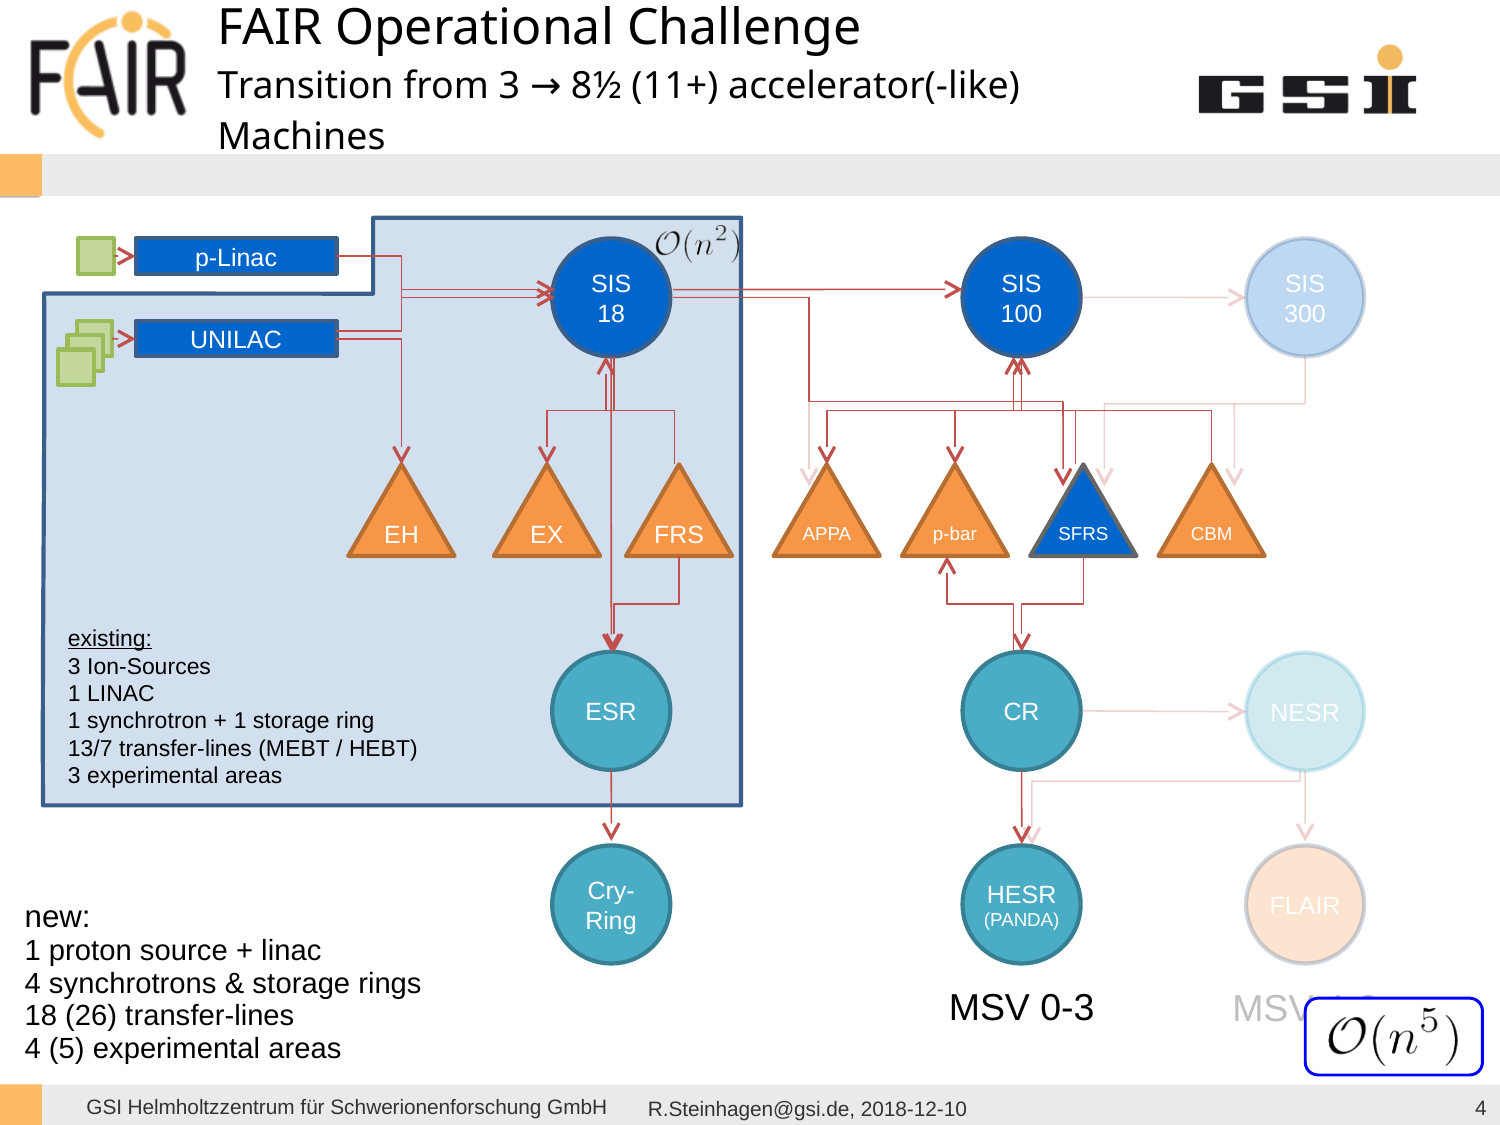

# FAIR Operational Challenge Transition from 3 → 8½ (11+) accelerator(-like) Machines
p-Linac
SIS 18
SIS100
SIS 300
UNILAC
EH
EX
FRS
APPA
p-bar
SFRS
CBM
existing:
3 Ion-Sources
1 LINAC
1 synchrotron + 1 storage ring
13/7 transfer-lines (MEBT / HEBT)
3 experimental areas
ESR
CR
NESR
Cry-
Ring
HESR
(PANDA)
FLAIR
new:
1 proton source + linac
4 synchrotrons & storage rings
18 (26) transfer-lines
4 (5) experimental areas
MSV 0-3
MSV 4-6